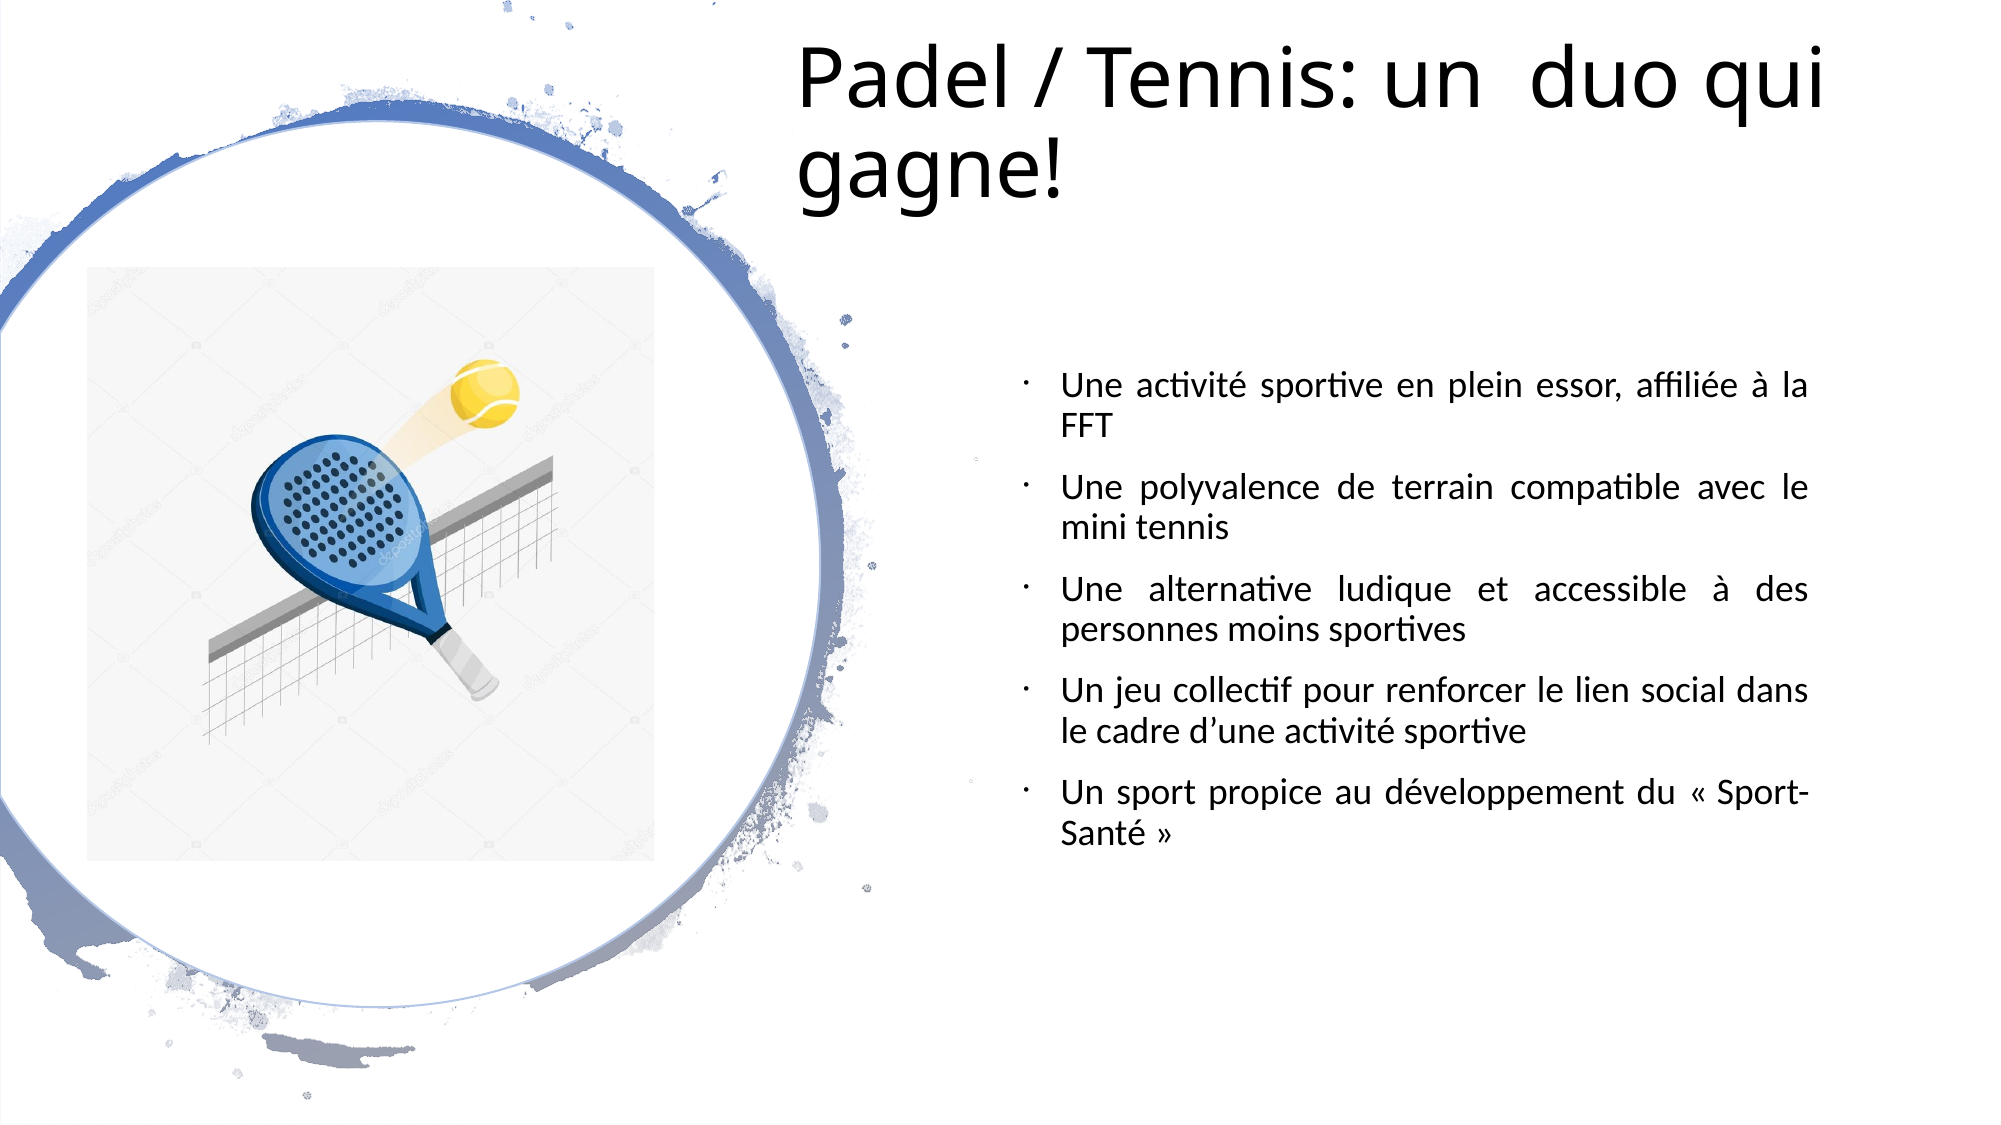

# Padel / Tennis: un duo qui gagne!
Une activité sportive en plein essor, affiliée à la FFT
Une polyvalence de terrain compatible avec le mini tennis
Une alternative ludique et accessible à des personnes moins sportives
Un jeu collectif pour renforcer le lien social dans le cadre d’une activité sportive
Un sport propice au développement du « Sport-Santé »